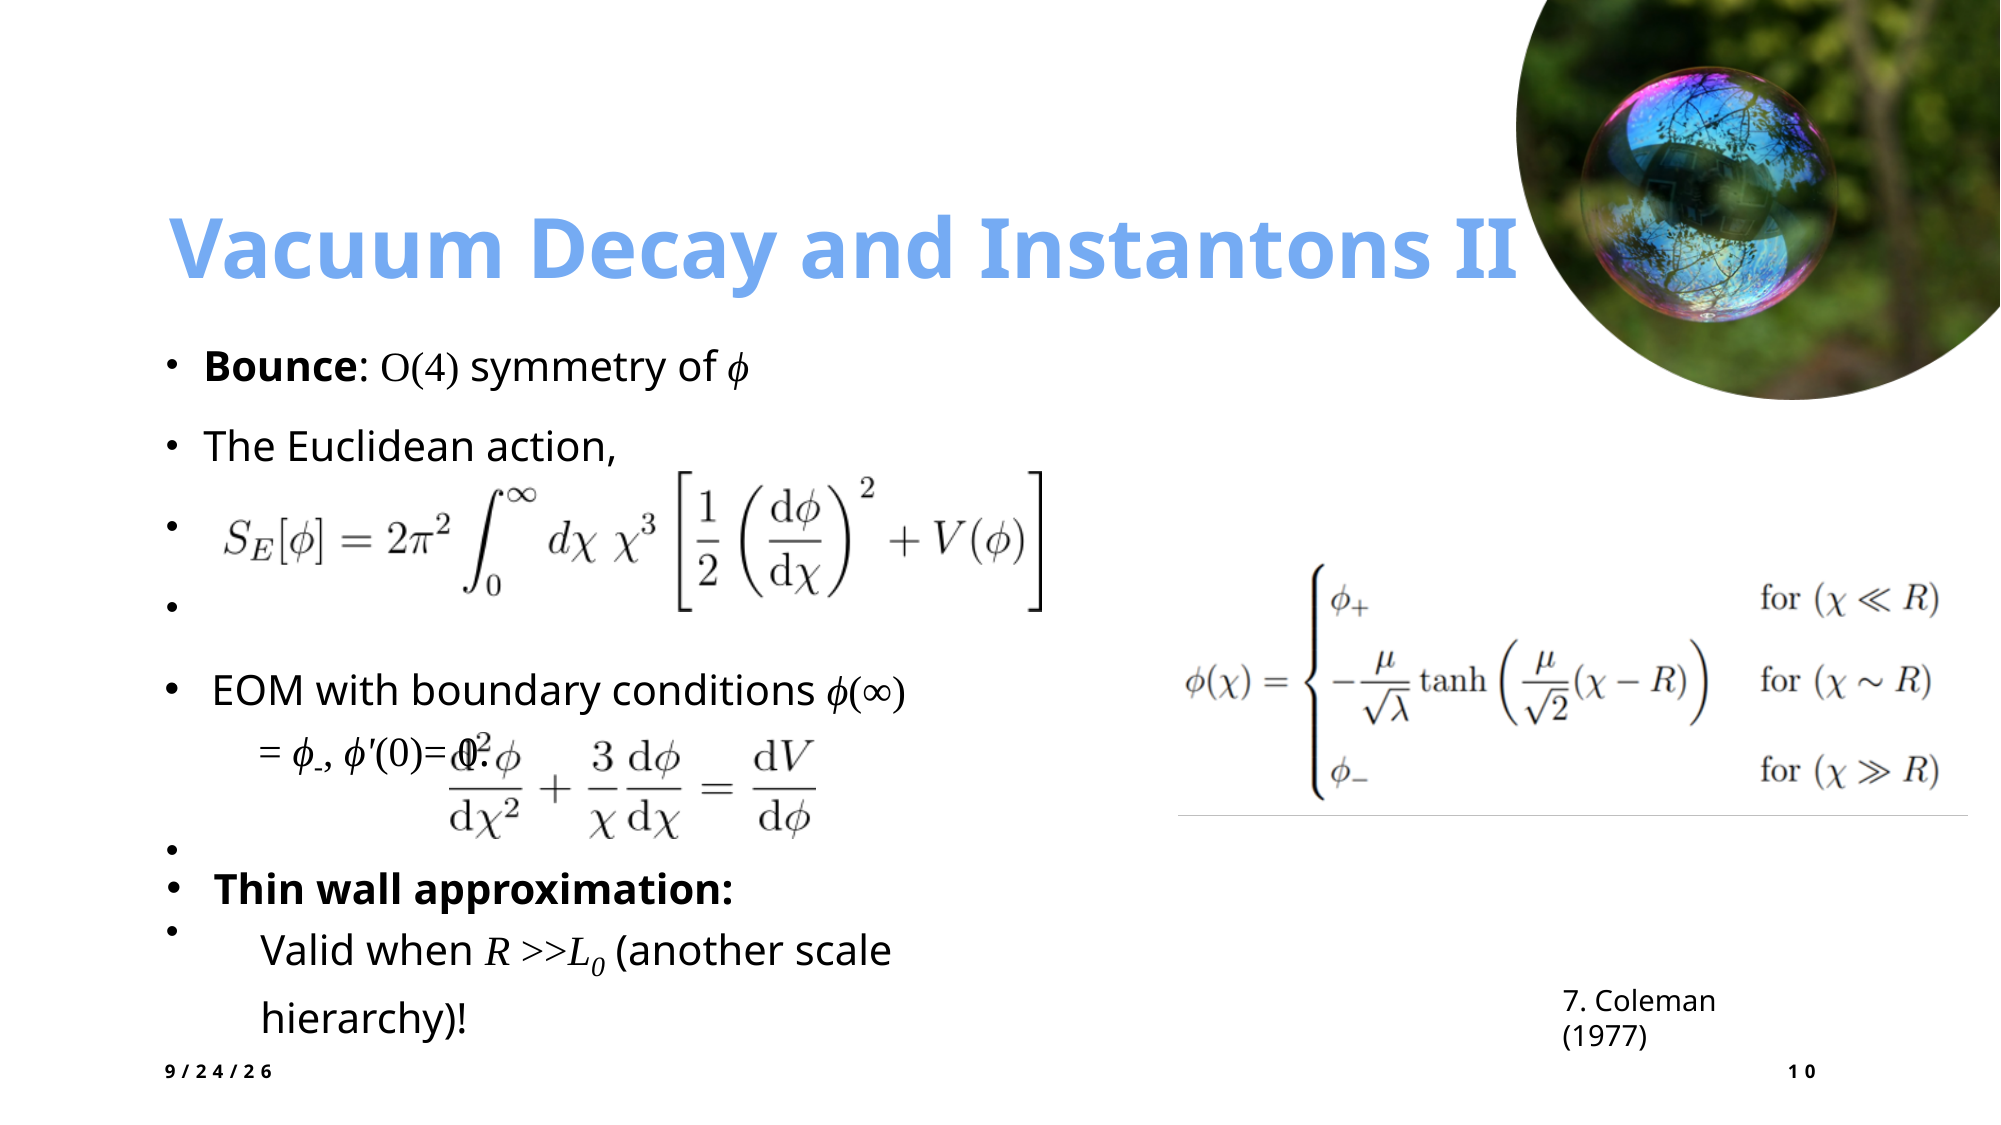

# Vacuum Decay and Instantons II
Bounce: O(4) symmetry of ϕ
The Euclidean action,
EOM with boundary conditions ϕ(∞) = ϕ-, ϕ'(0)= 0.
Thin wall approximation: Valid when R >>L0 (another scale hierarchy)!
7. Coleman (1977)